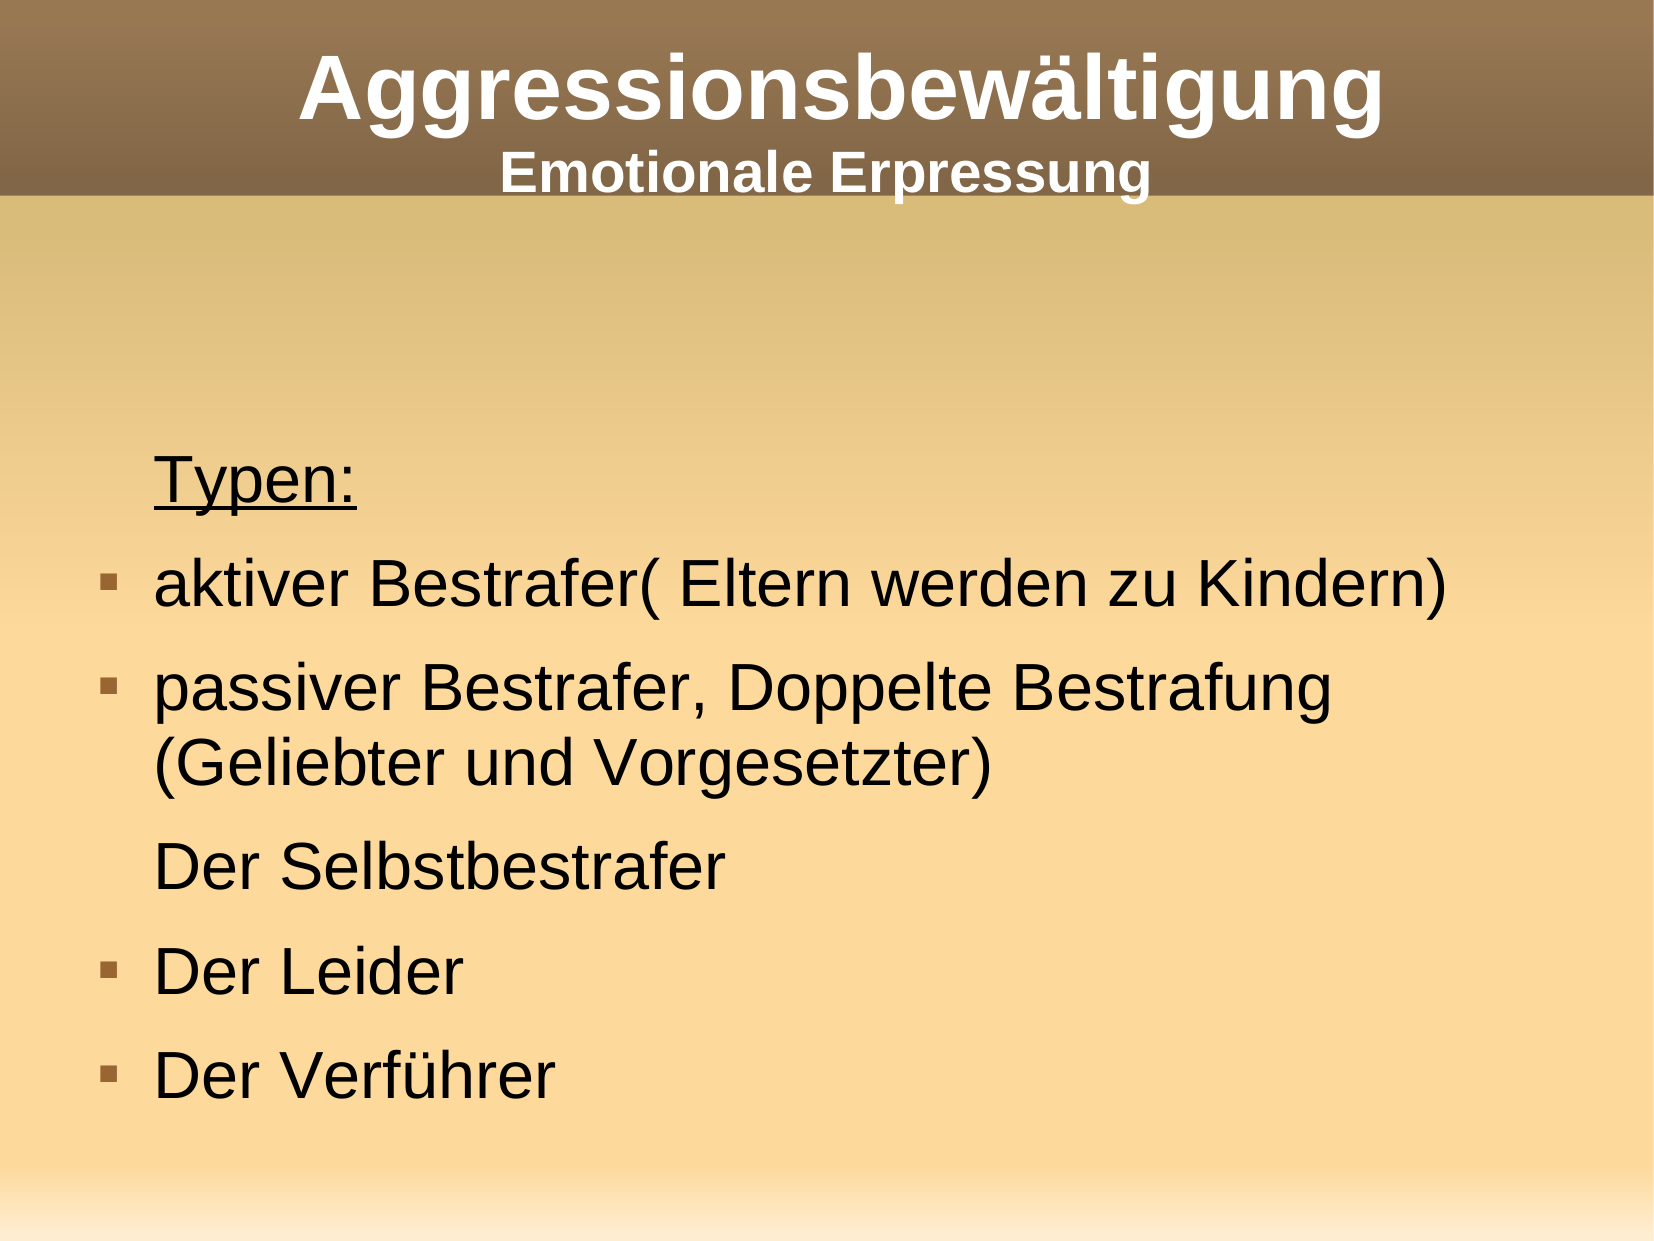

# Aggressionsbewältigung Emotionale Erpressung
Typen:
aktiver Bestrafer( Eltern werden zu Kindern)
passiver Bestrafer, Doppelte Bestrafung (Geliebter und Vorgesetzter)
Der Selbstbestrafer
Der Leider
Der Verführer